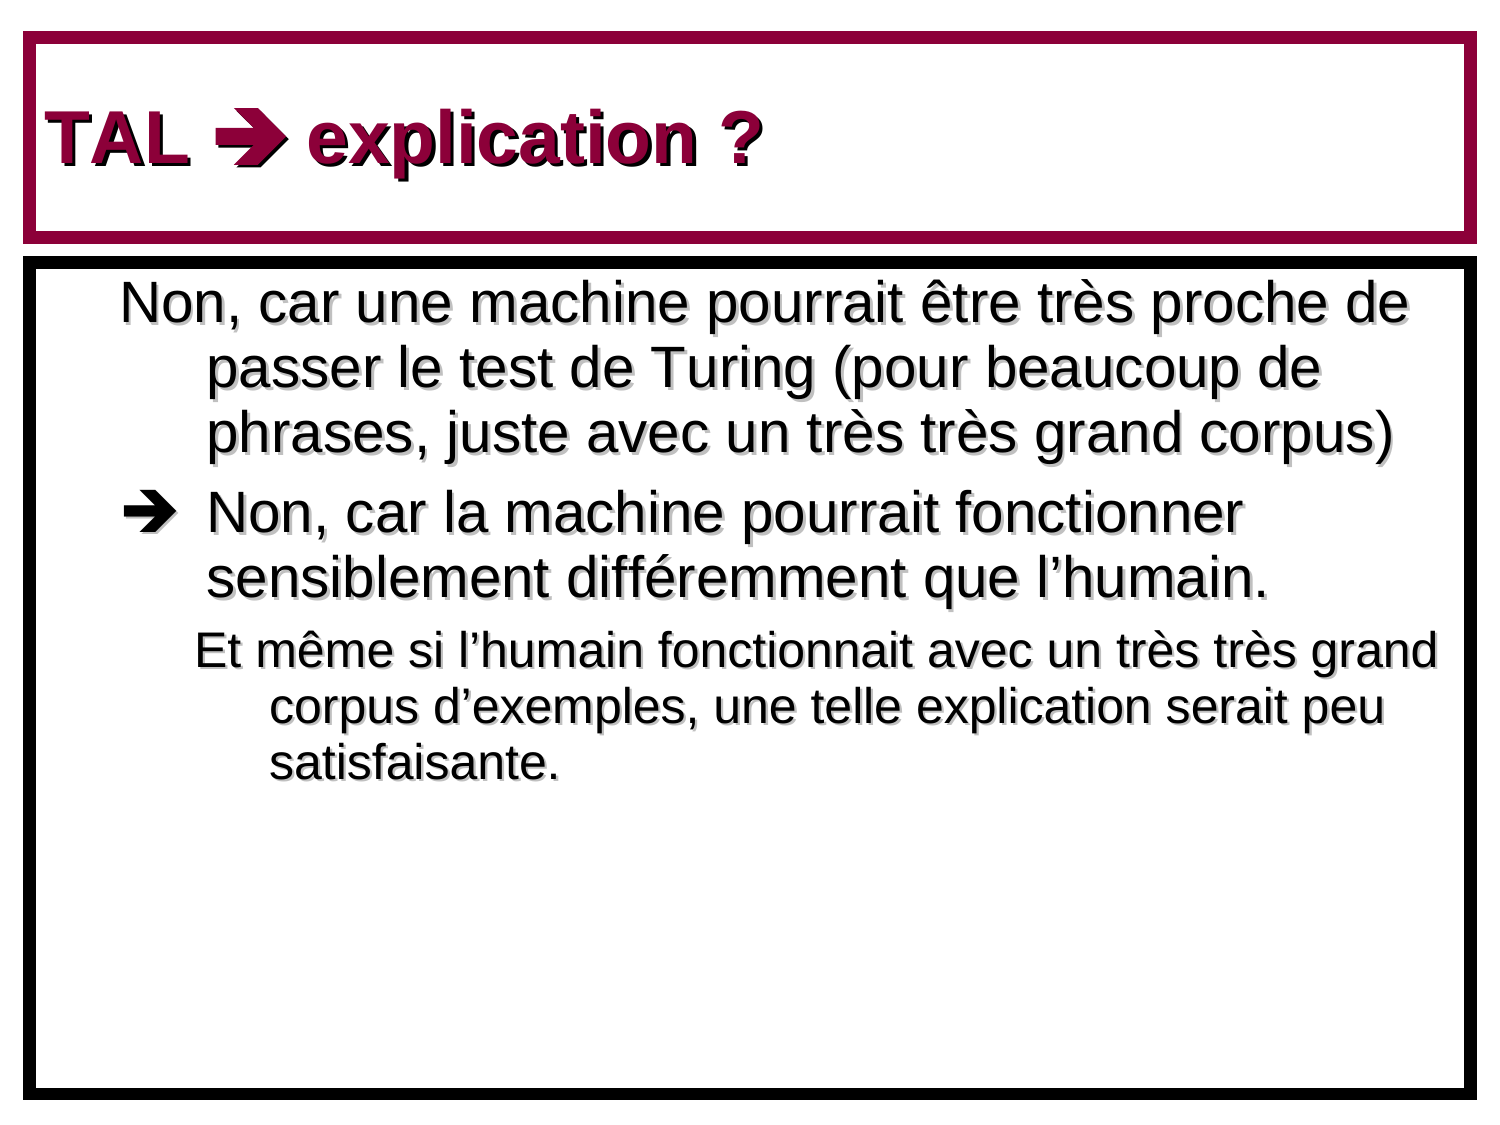

# TAL  explication ?
Non, car une machine pourrait être très proche de passer le test de Turing (pour beaucoup de phrases, juste avec un très très grand corpus)
	Non, car la machine pourrait fonctionner sensiblement différemment que l’humain.
Et même si l’humain fonctionnait avec un très très grand corpus d’exemples, une telle explication serait peu satisfaisante.